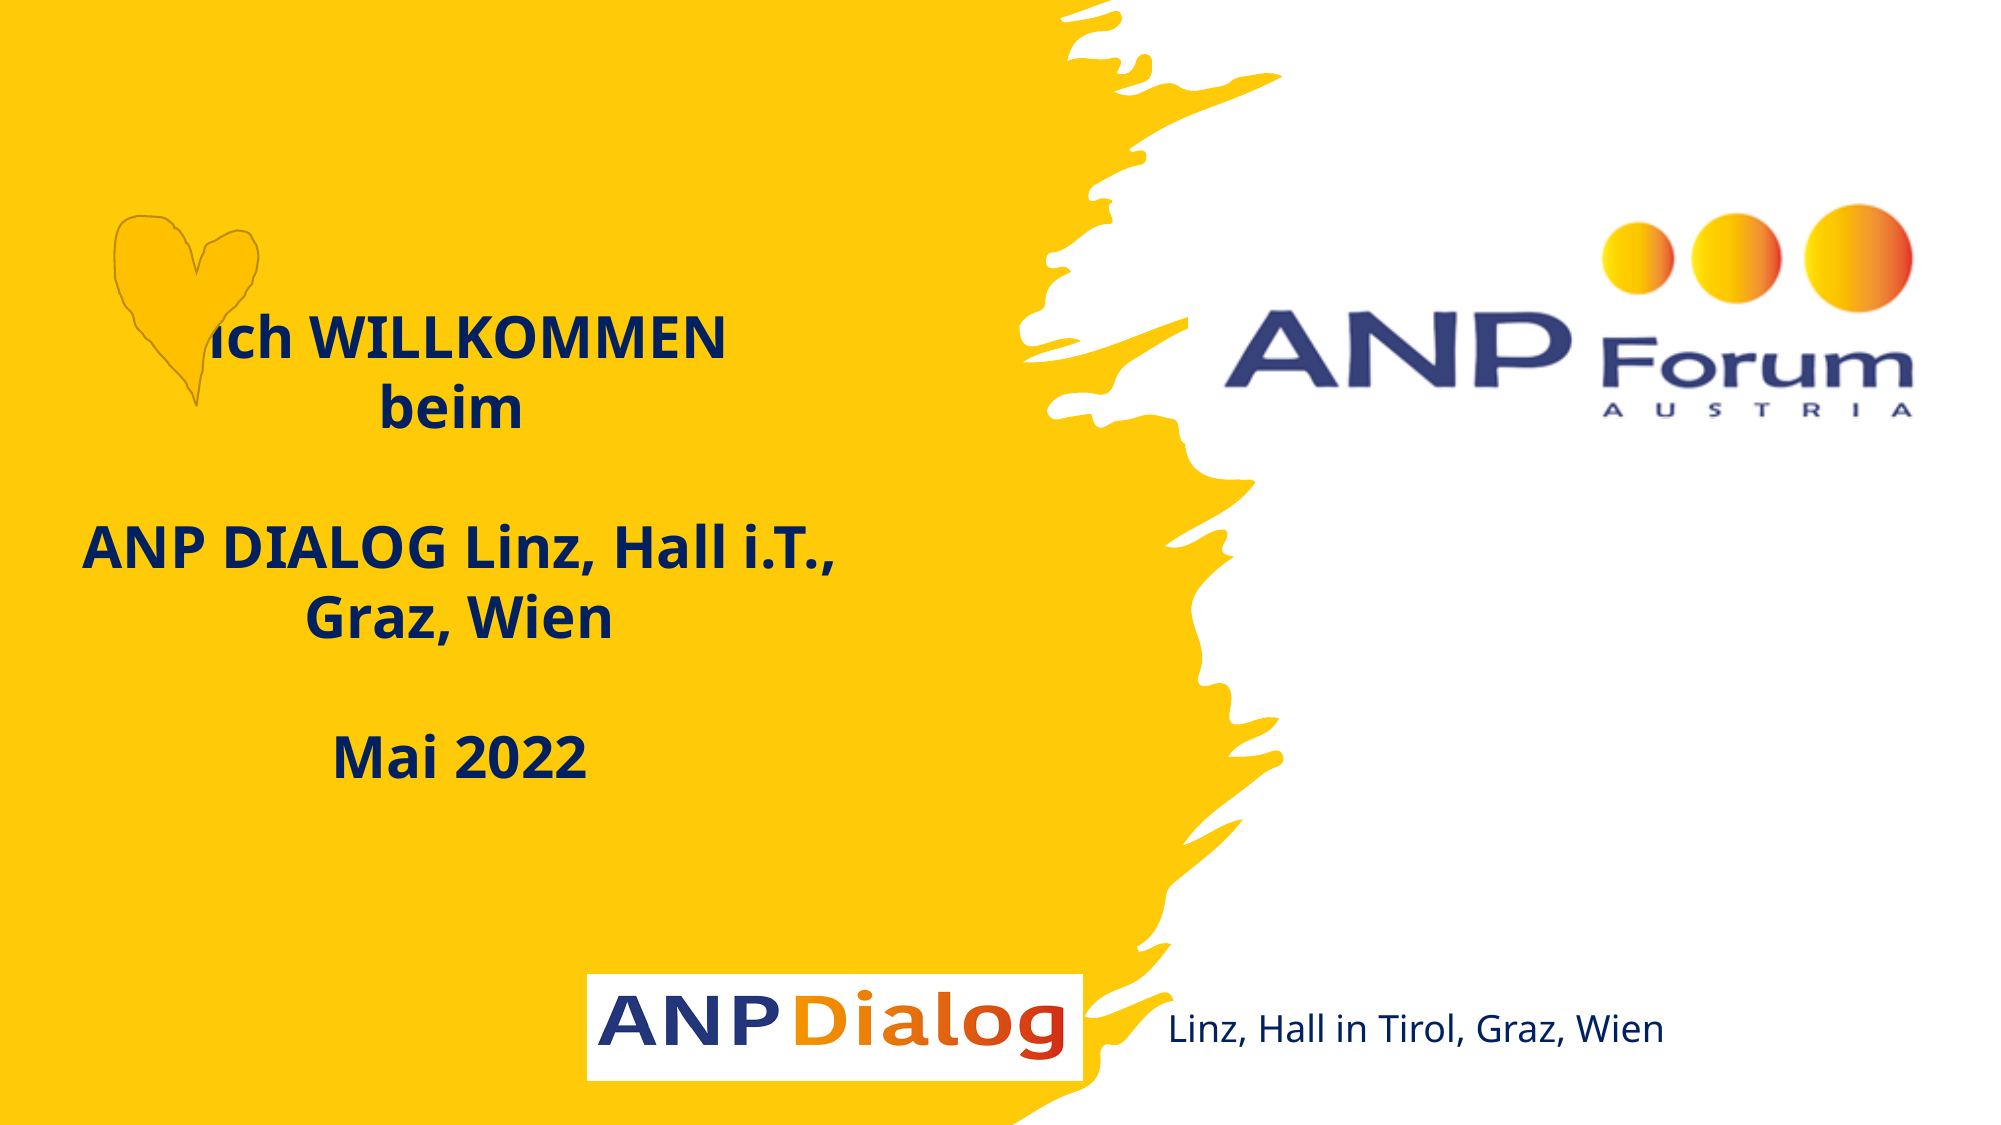

lich WILLKOMMEN
beim
ANP DIALOG Linz, Hall i.T., Graz, Wien
Mai 2022
Linz, Hall in Tirol, Graz, Wien